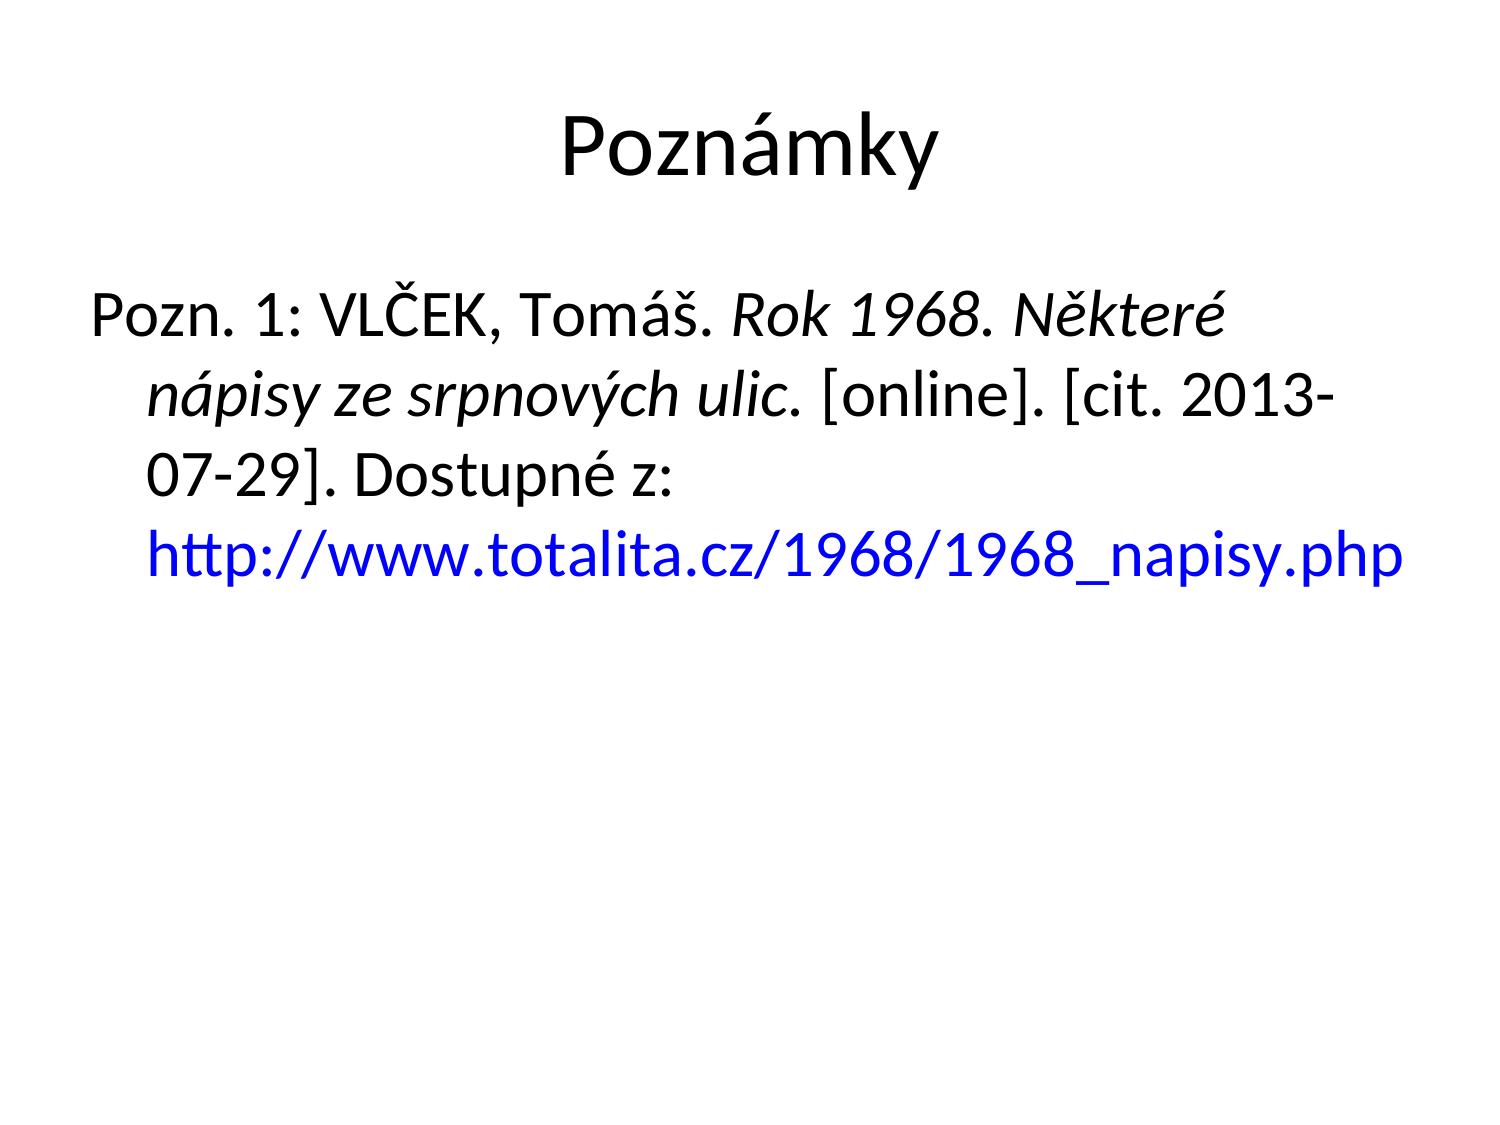

# Poznámky
Pozn. 1: VLČEK, Tomáš. Rok 1968. Některé nápisy ze srpnových ulic. [online]. [cit. 2013-07-29]. Dostupné z: http://www.totalita.cz/1968/1968_napisy.php